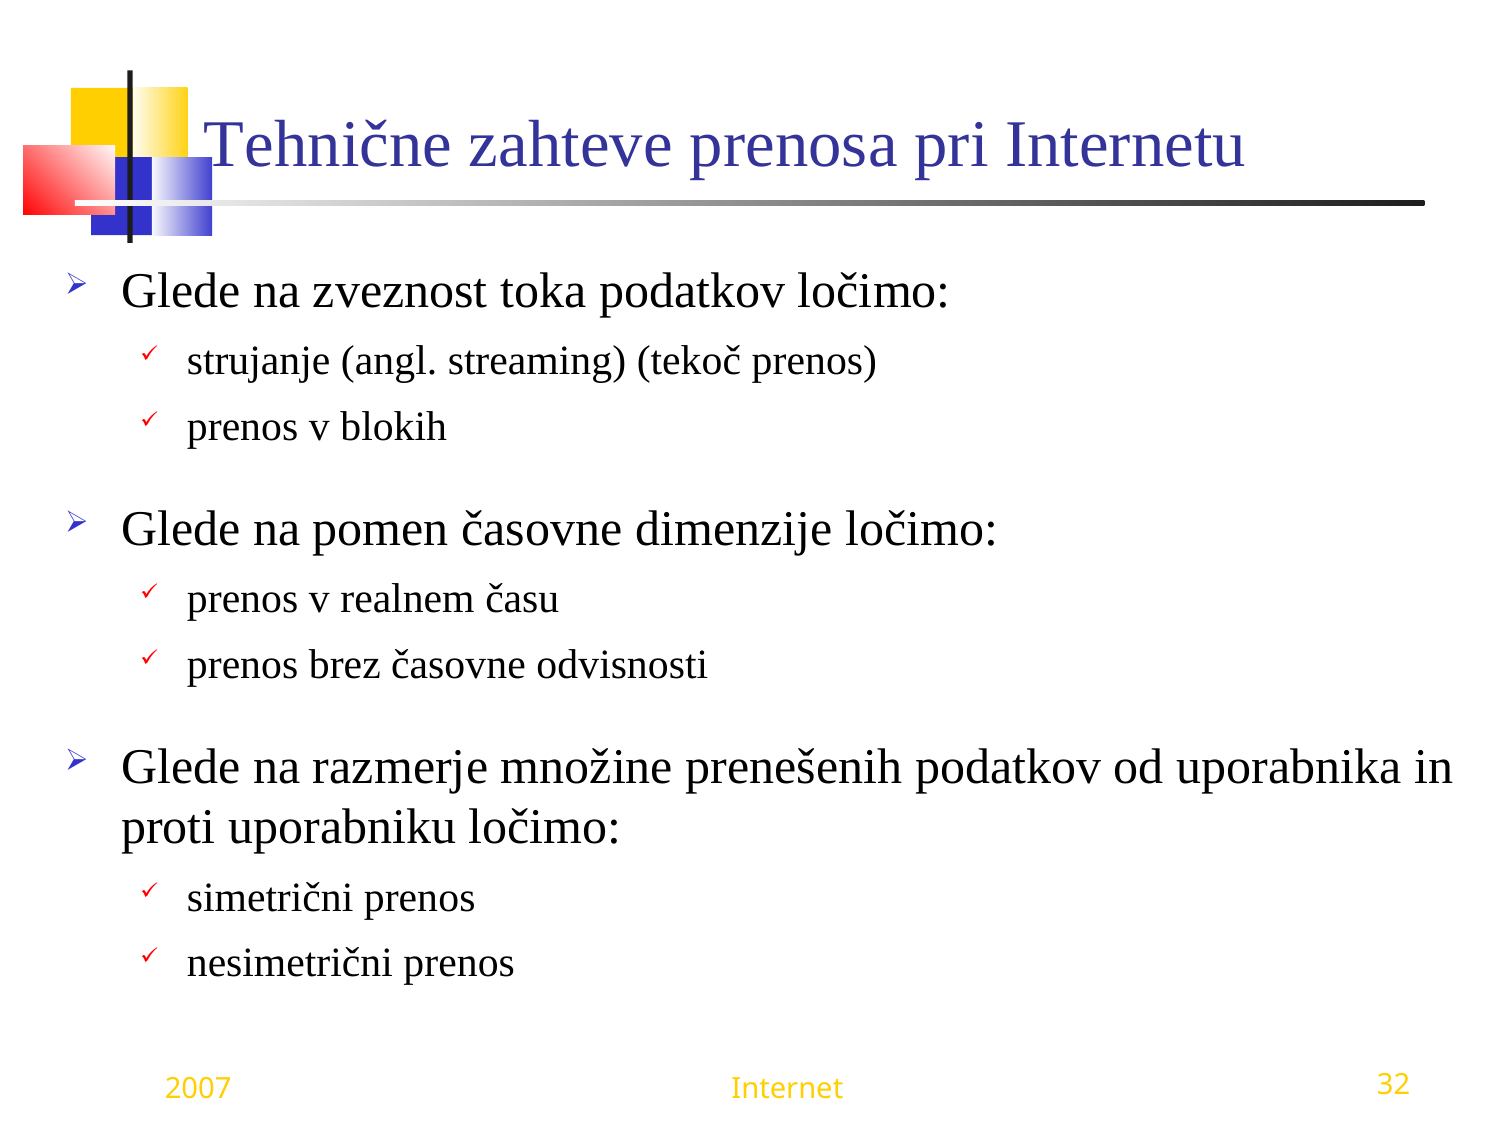

# Tehnične zahteve prenosa pri Internetu
Glede na zveznost toka podatkov ločimo:
strujanje (angl. streaming) (tekoč prenos)
prenos v blokih
Glede na pomen časovne dimenzije ločimo:
prenos v realnem času
prenos brez časovne odvisnosti
Glede na razmerje množine prenešenih podatkov od uporabnika in proti uporabniku ločimo:
simetrični prenos
nesimetrični prenos
2007
Internet